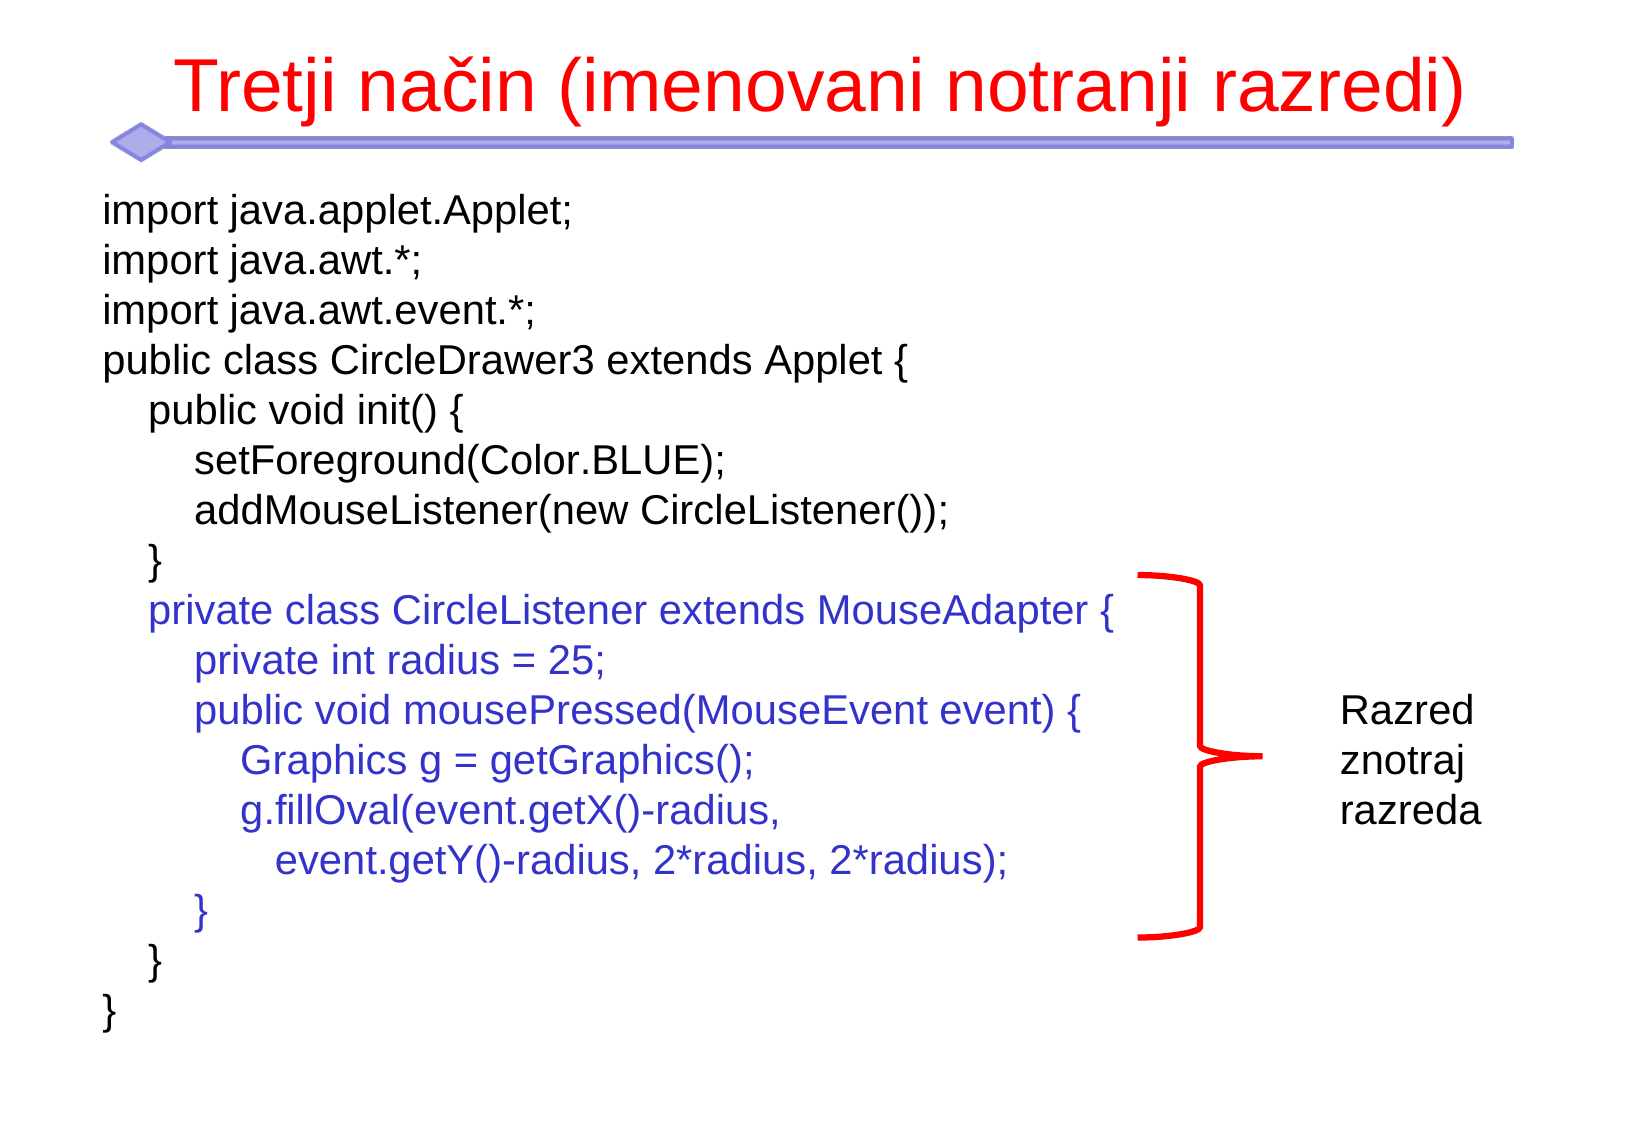

# Tretji način (imenovani notranji razredi)
import java.applet.Applet;
import java.awt.*;
import java.awt.event.*;
public class CircleDrawer3 extends Applet {
 public void init() {
 setForeground(Color.BLUE);
 addMouseListener(new CircleListener());
 }
 private class CircleListener extends MouseAdapter {
 private int radius = 25;
 public void mousePressed(MouseEvent event) {
 Graphics g = getGraphics();
 g.fillOval(event.getX()-radius,
 event.getY()-radius, 2*radius, 2*radius);
 }
 }
}
Razred znotraj razreda